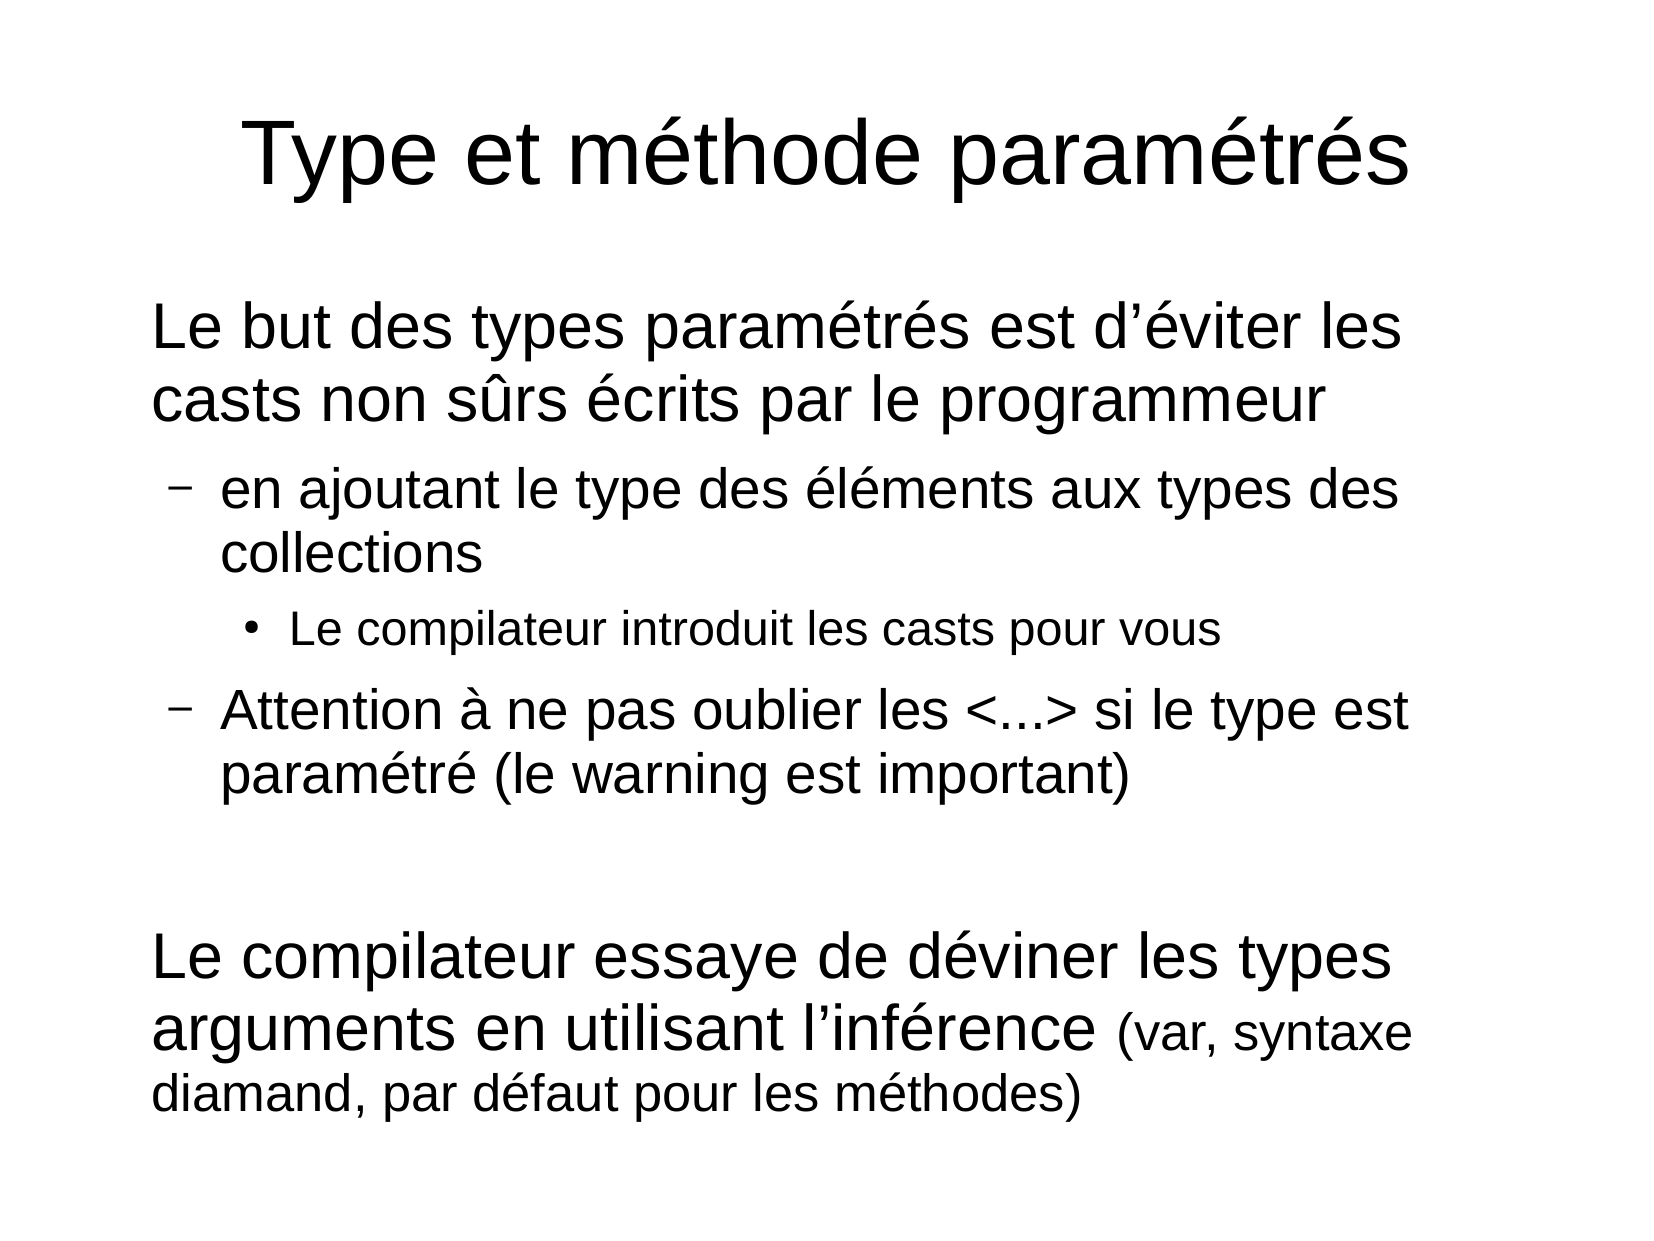

# Type et méthode paramétrés
Le but des types paramétrés est d’éviter les casts non sûrs écrits par le programmeur
en ajoutant le type des éléments aux types des collections
Le compilateur introduit les casts pour vous
Attention à ne pas oublier les <...> si le type est paramétré (le warning est important)
Le compilateur essaye de déviner les types arguments en utilisant l’inférence (var, syntaxe diamand, par défaut pour les méthodes)